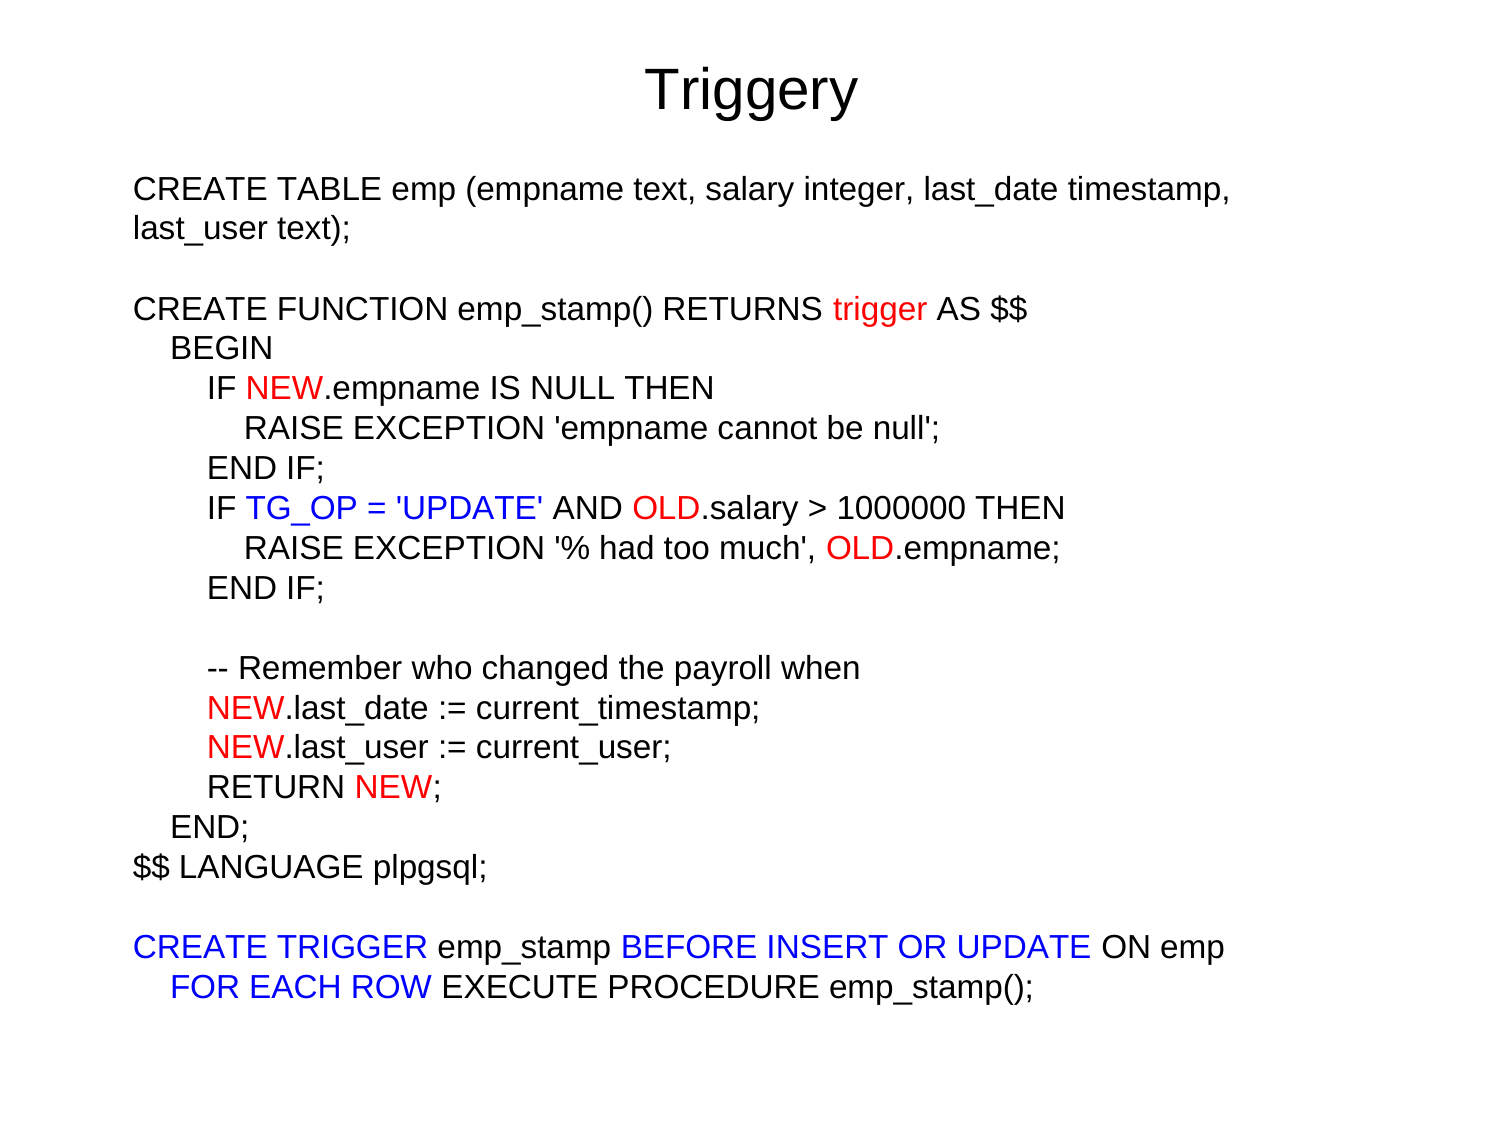

# Triggery
CREATE TABLE emp (empname text, salary integer, last_date timestamp, last_user text);
CREATE FUNCTION emp_stamp() RETURNS trigger AS $$
 BEGIN
 IF NEW.empname IS NULL THEN
 RAISE EXCEPTION 'empname cannot be null';
 END IF;
 IF TG_OP = 'UPDATE' AND OLD.salary > 1000000 THEN
 RAISE EXCEPTION '% had too much', OLD.empname;
 END IF;
 -- Remember who changed the payroll when
 NEW.last_date := current_timestamp;
 NEW.last_user := current_user;
 RETURN NEW;
 END;
$$ LANGUAGE plpgsql;
CREATE TRIGGER emp_stamp BEFORE INSERT OR UPDATE ON emp
 FOR EACH ROW EXECUTE PROCEDURE emp_stamp();